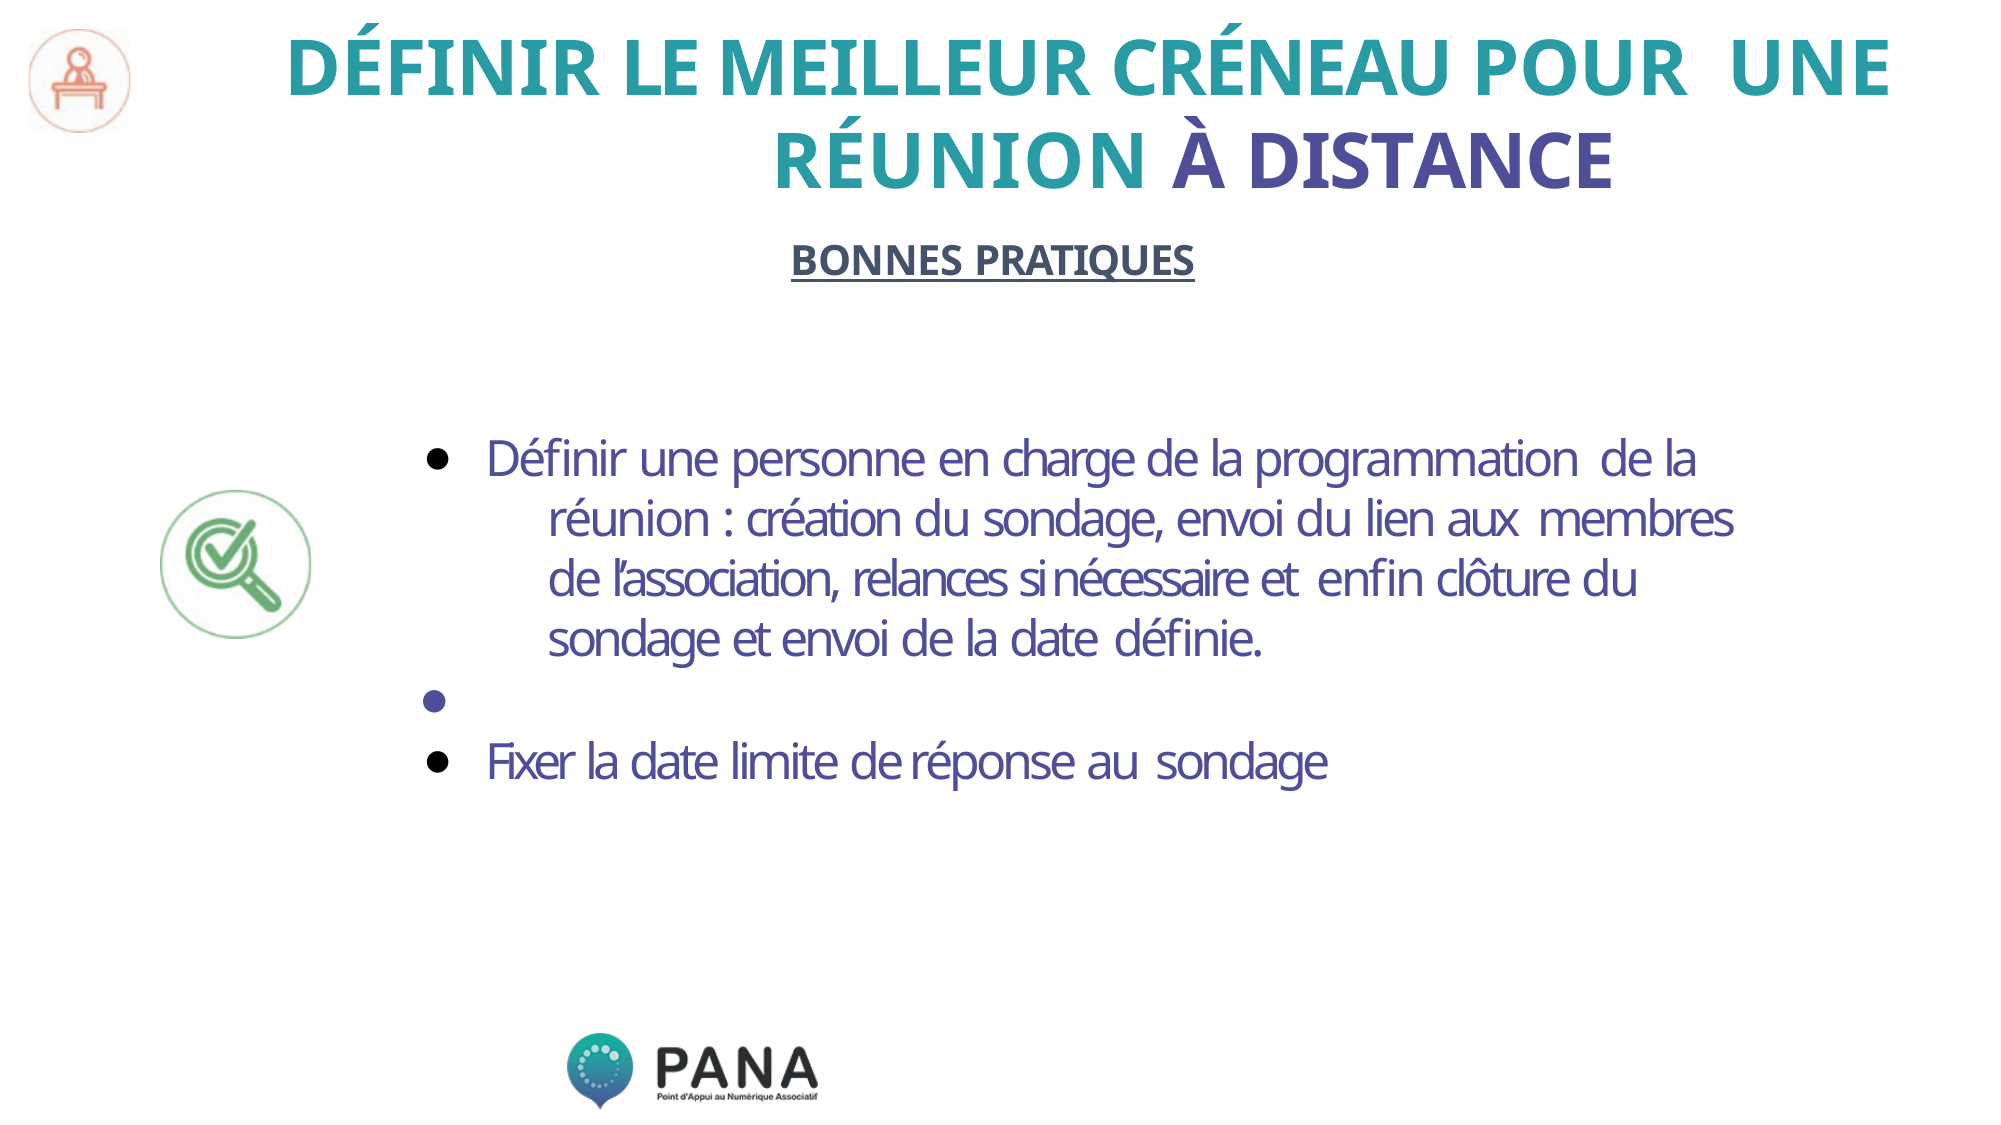

# DÉFINIR LE MEILLEUR CRÉNEAU POUR UNE RÉUNION À DISTANCE
BONNES PRATIQUES
Définir une personne en charge de la programmation de la réunion : création du sondage, envoi du lien aux membres de l’association, relances si nécessaire et enfin clôture du sondage et envoi de la date définie.
Fixer la date limite de réponse au sondage